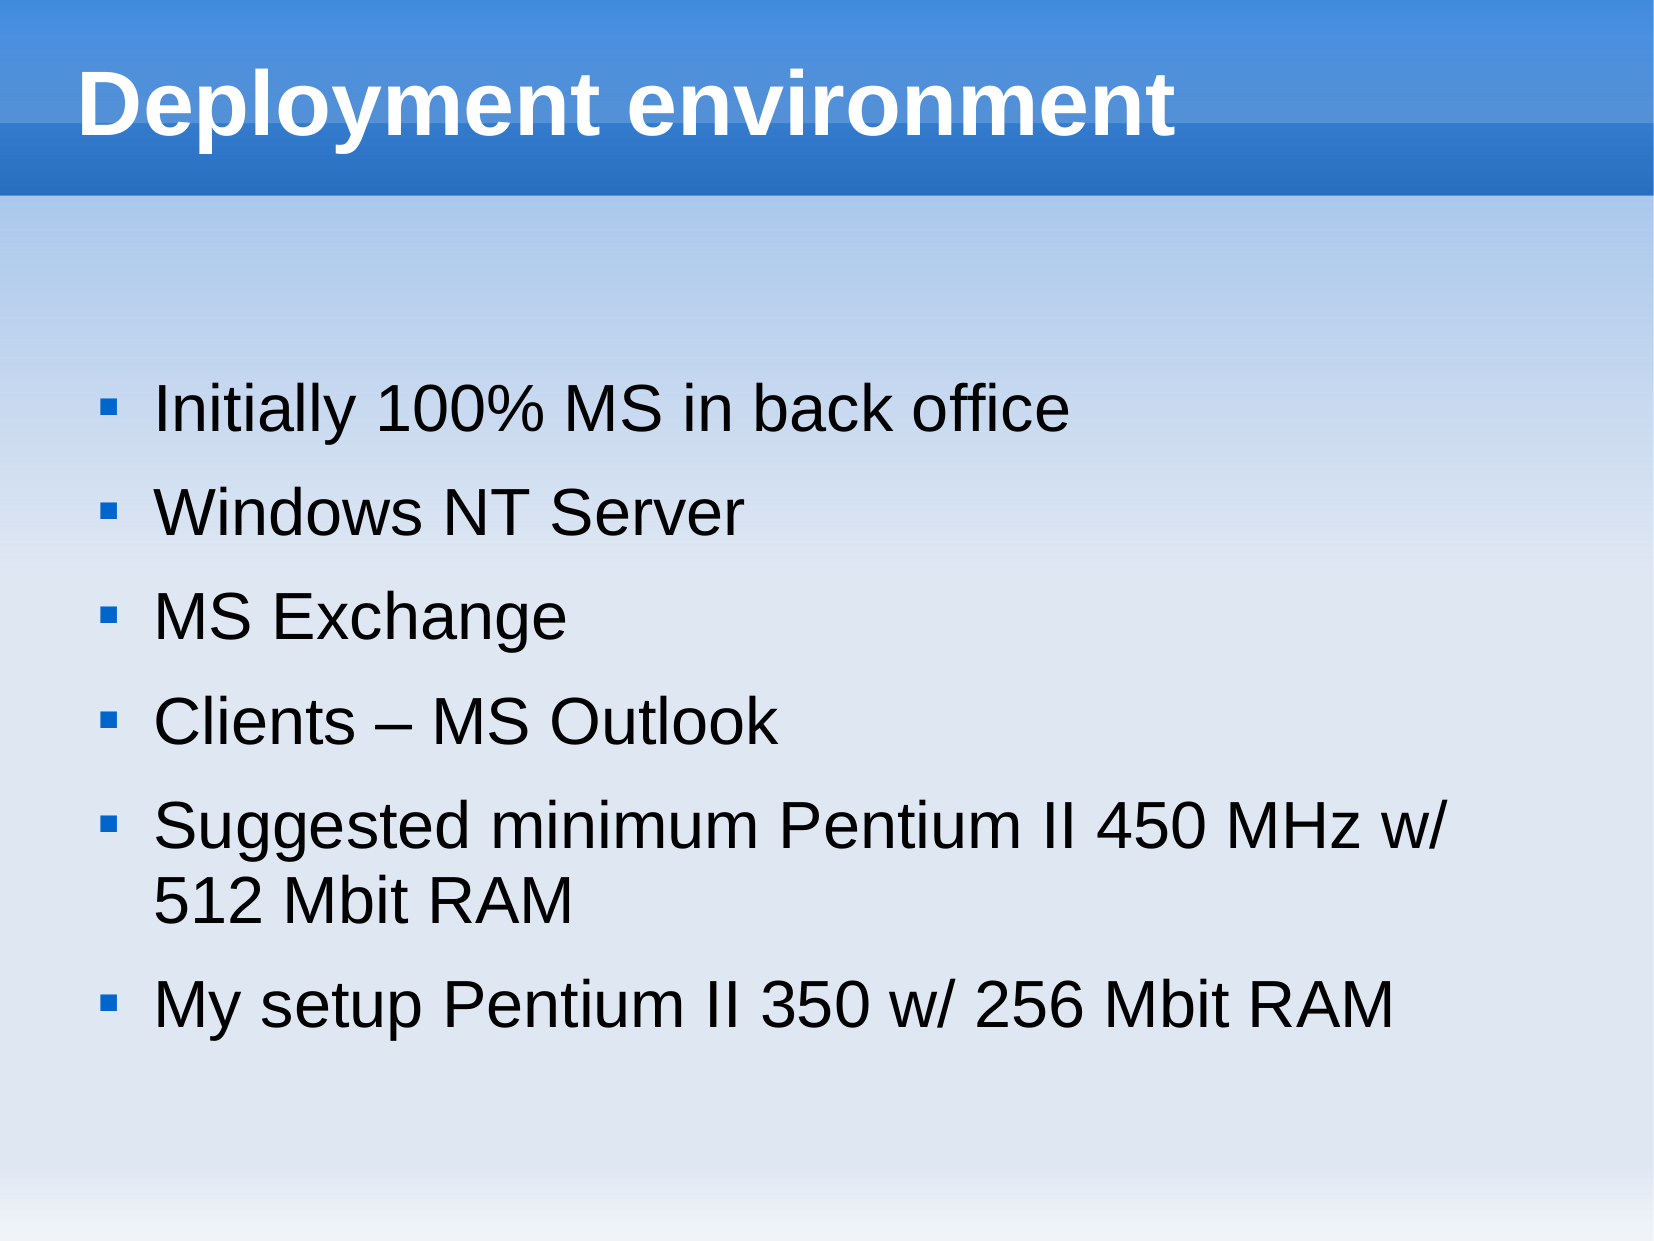

# Deployment environment
Initially 100% MS in back office
Windows NT Server
MS Exchange
Clients – MS Outlook
Suggested minimum Pentium II 450 MHz w/ 512 Mbit RAM
My setup Pentium II 350 w/ 256 Mbit RAM